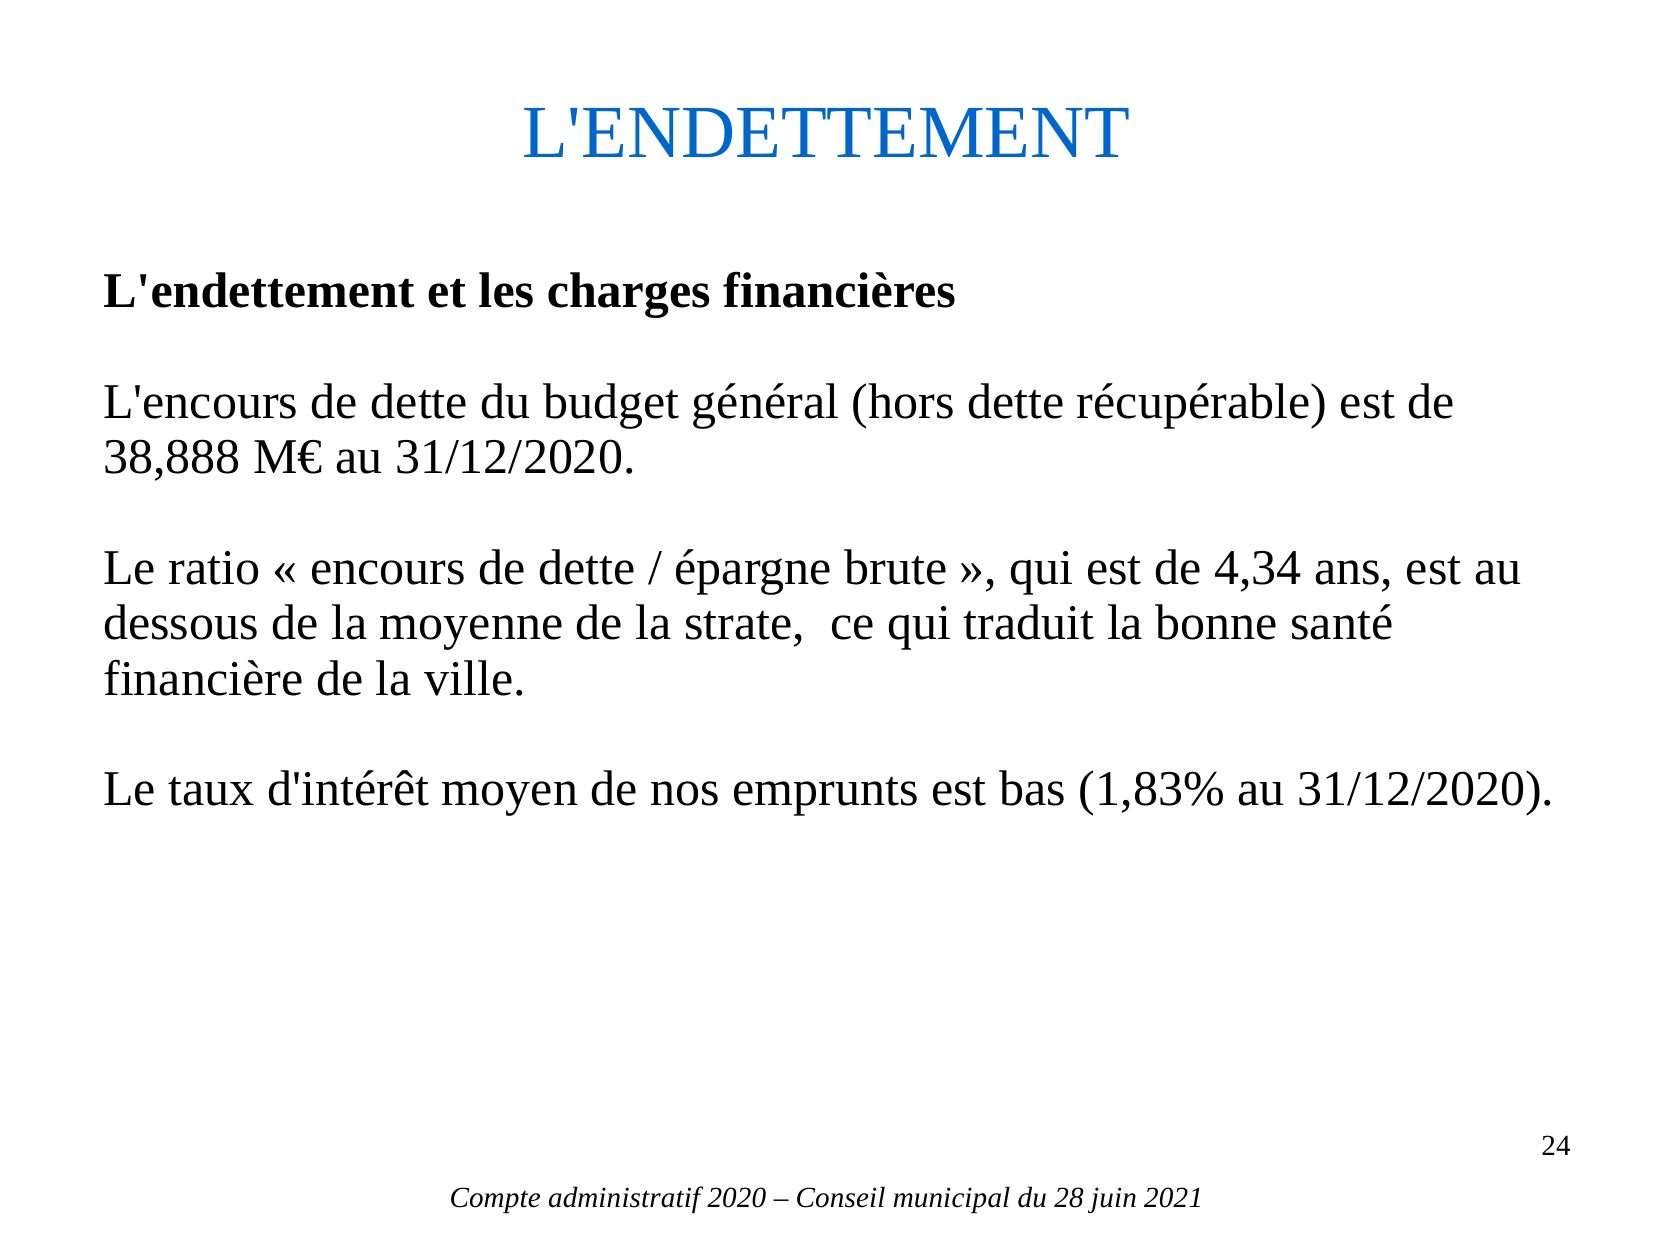

# L'ENDETTEMENT
L'endettement et les charges financières
L'encours de dette du budget général (hors dette récupérable) est de 38,888 M€ au 31/12/2020.
Le ratio « encours de dette / épargne brute », qui est de 4,34 ans, est au dessous de la moyenne de la strate, ce qui traduit la bonne santé financière de la ville.
Le taux d'intérêt moyen de nos emprunts est bas (1,83% au 31/12/2020).
24